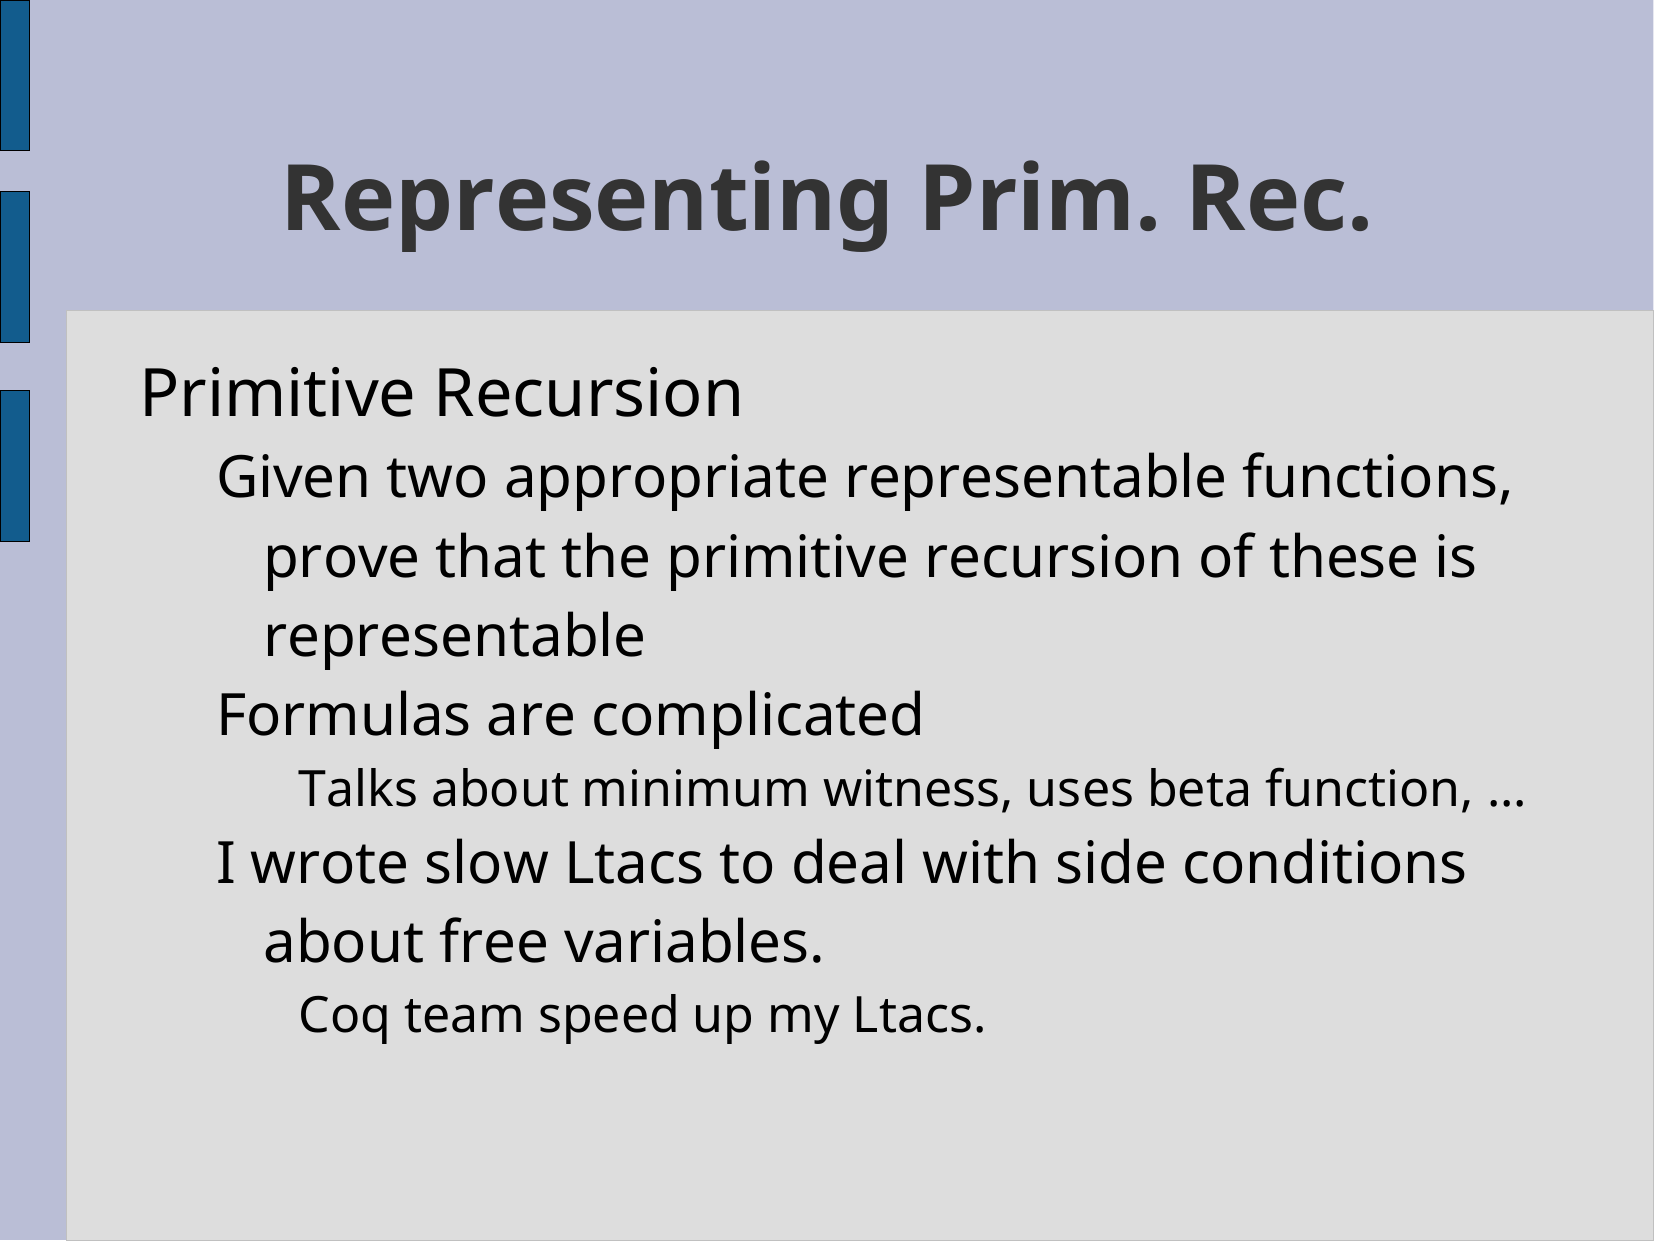

# Representing Prim. Rec.
Primitive Recursion
Given two appropriate representable functions, prove that the primitive recursion of these is representable
Formulas are complicated
Talks about minimum witness, uses beta function, ...
I wrote slow Ltacs to deal with side conditions about free variables.
Coq team speed up my Ltacs.